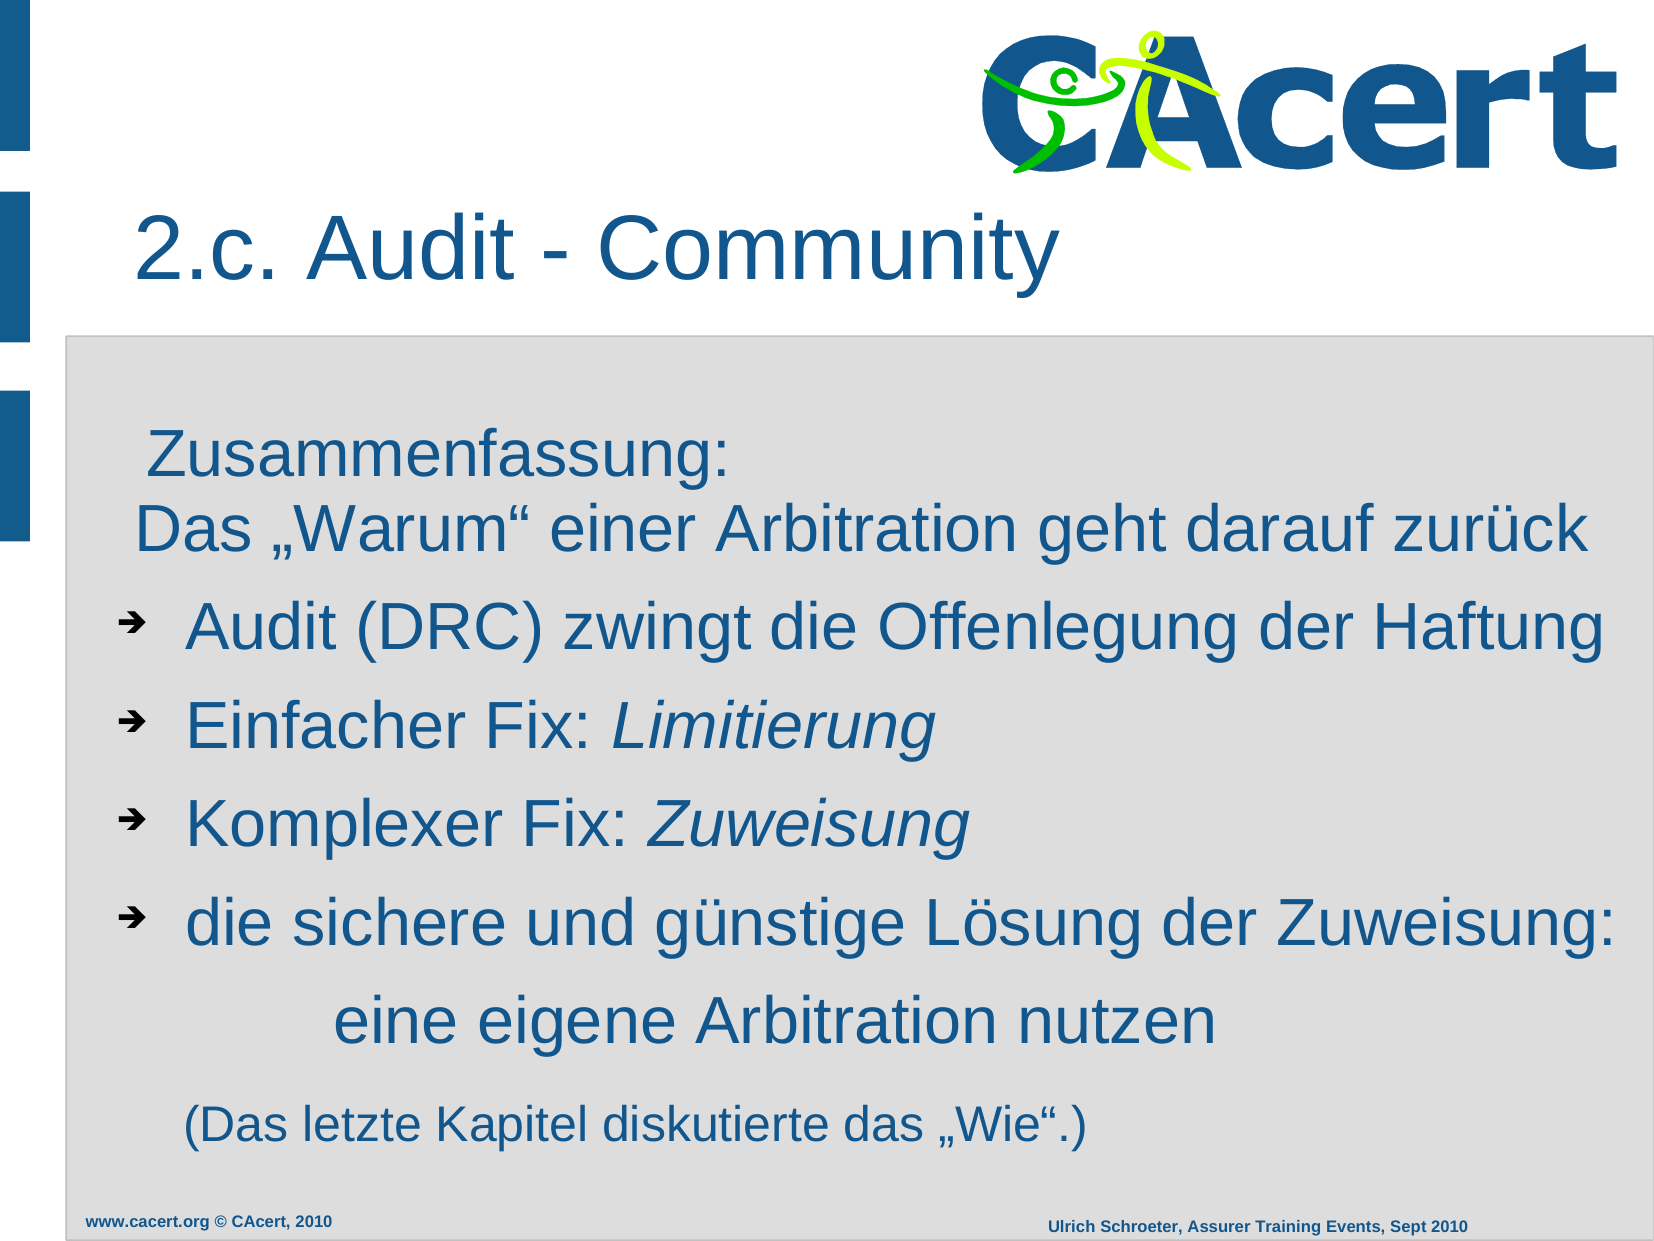

2.c. Audit - Community
Zusammenfassung:
 Das „Warum“ einer Arbitration geht darauf zurück
 Audit (DRC) zwingt die Offenlegung der Haftung
 Einfacher Fix: Limitierung
 Komplexer Fix: Zuweisung
 die sichere und günstige Lösung der Zuweisung:
 eine eigene Arbitration nutzen
 (Das letzte Kapitel diskutierte das „Wie“.)